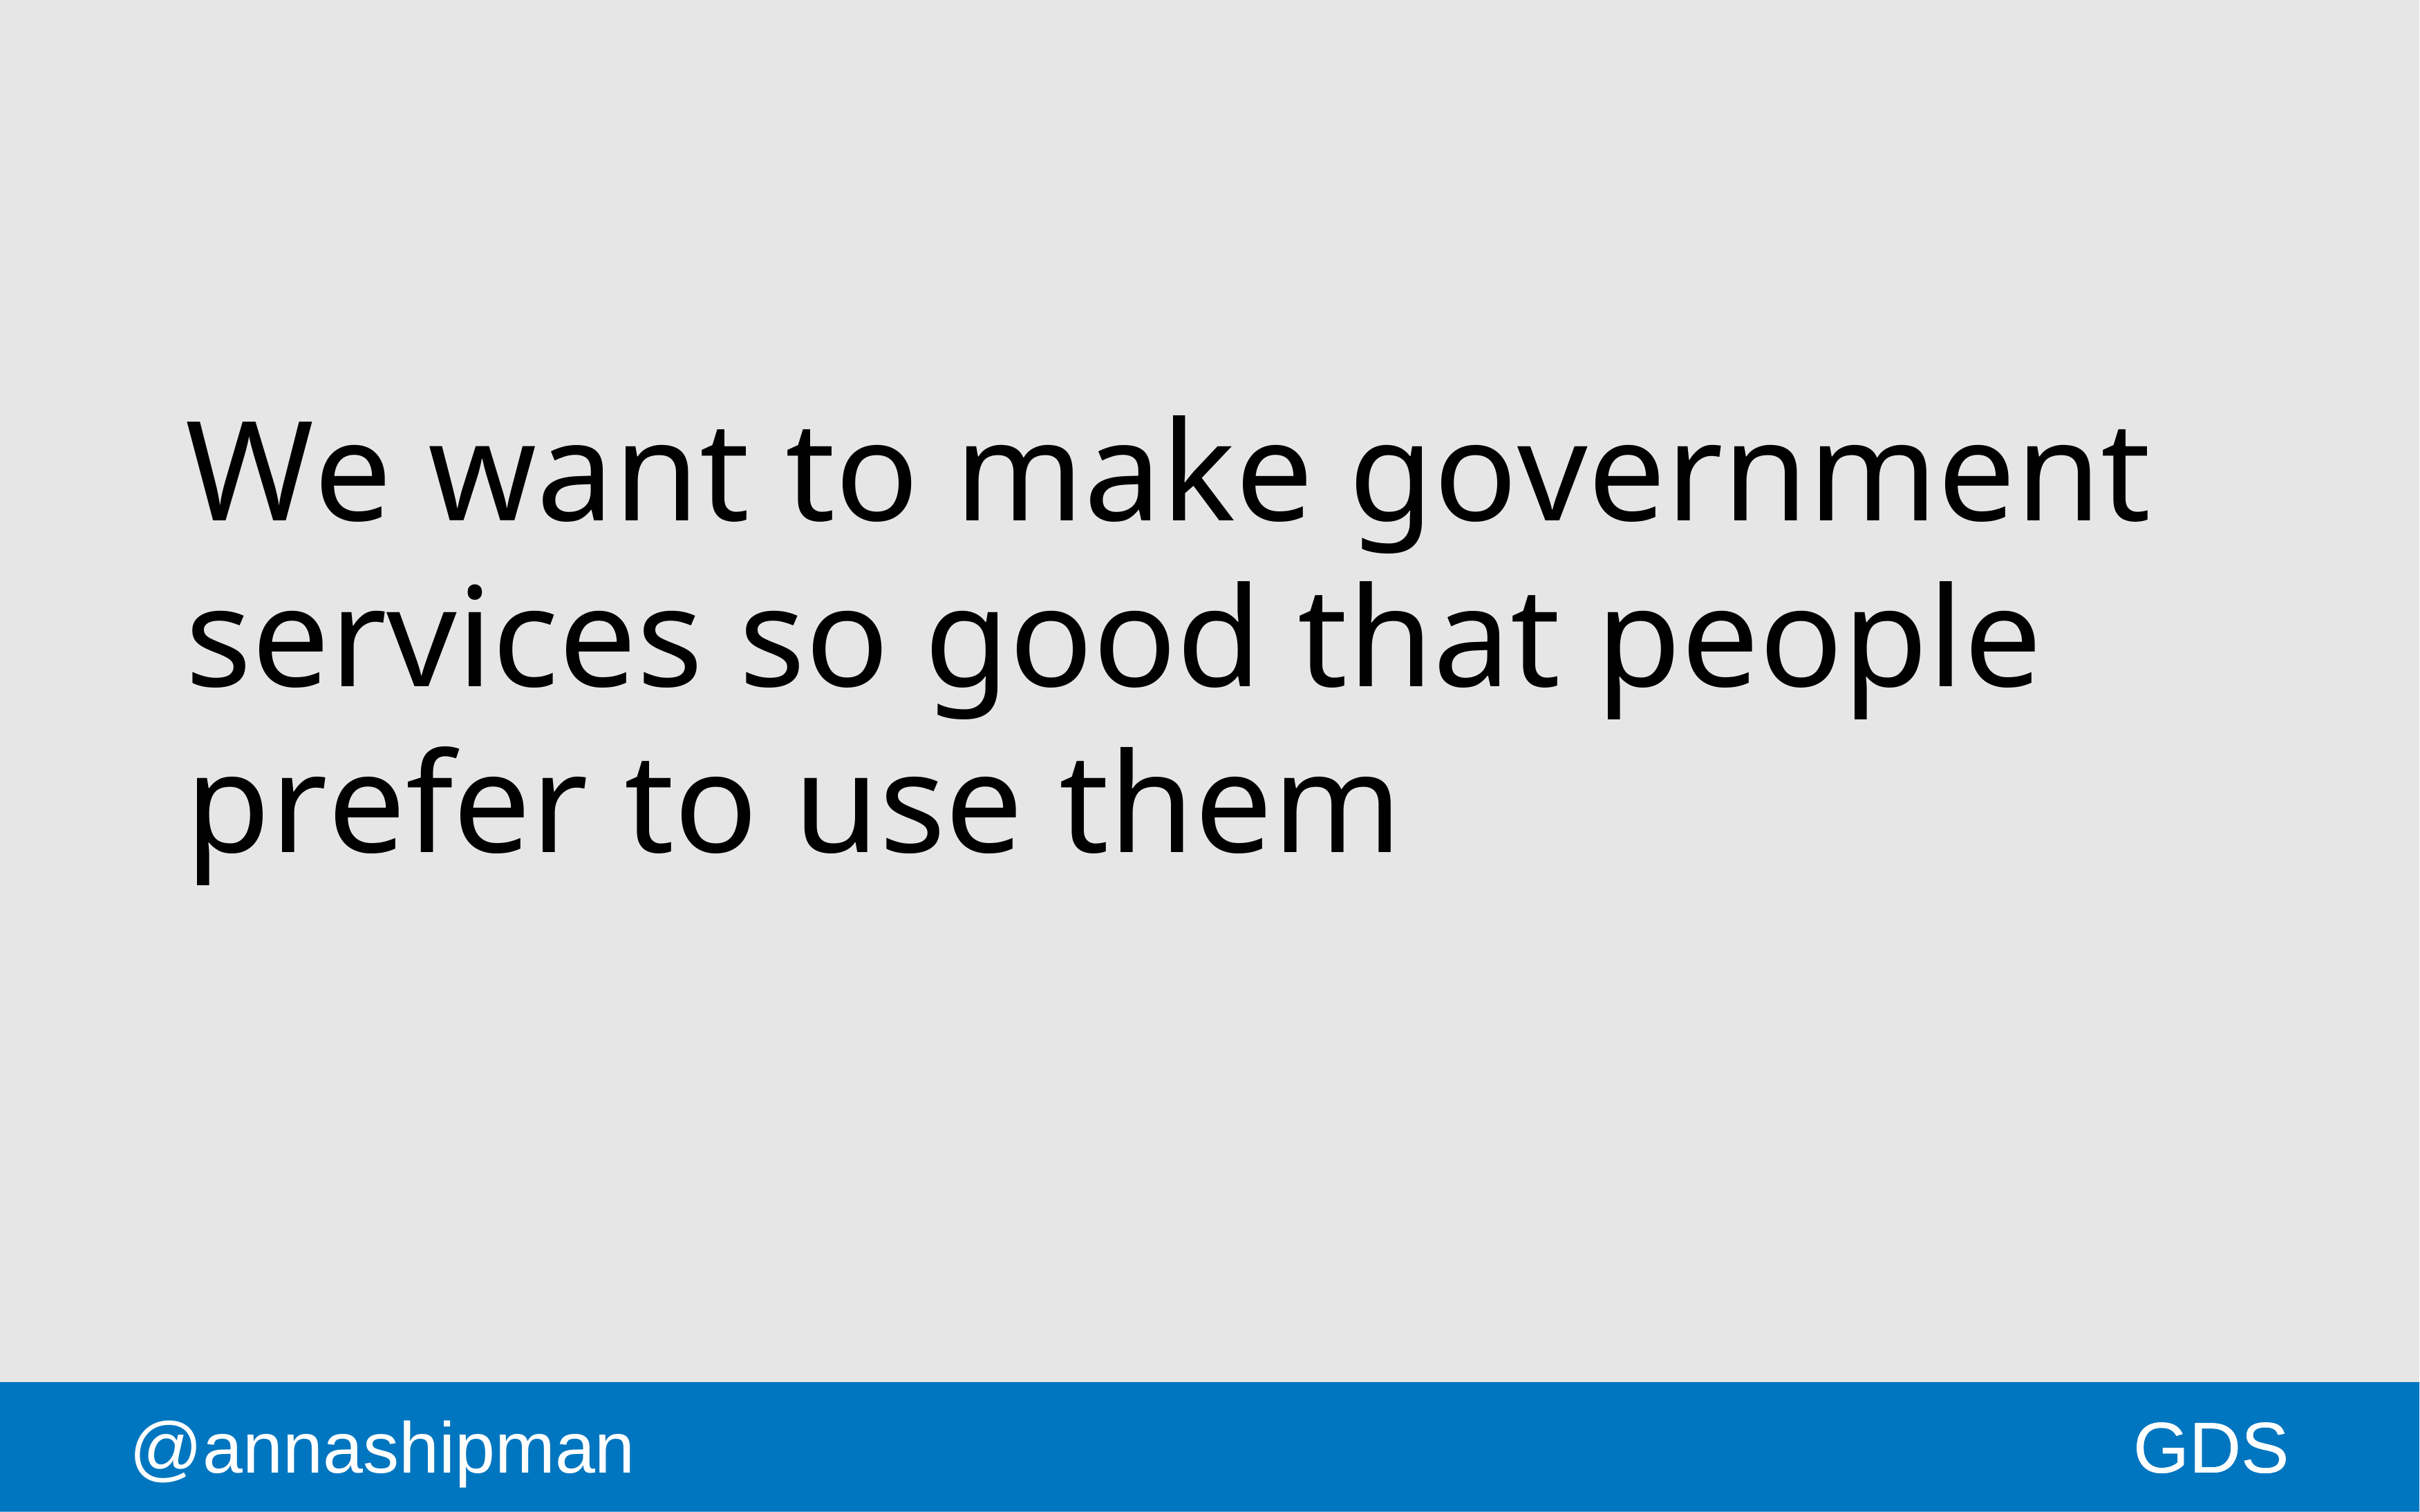

# We want to make government services so good that people prefer to use them